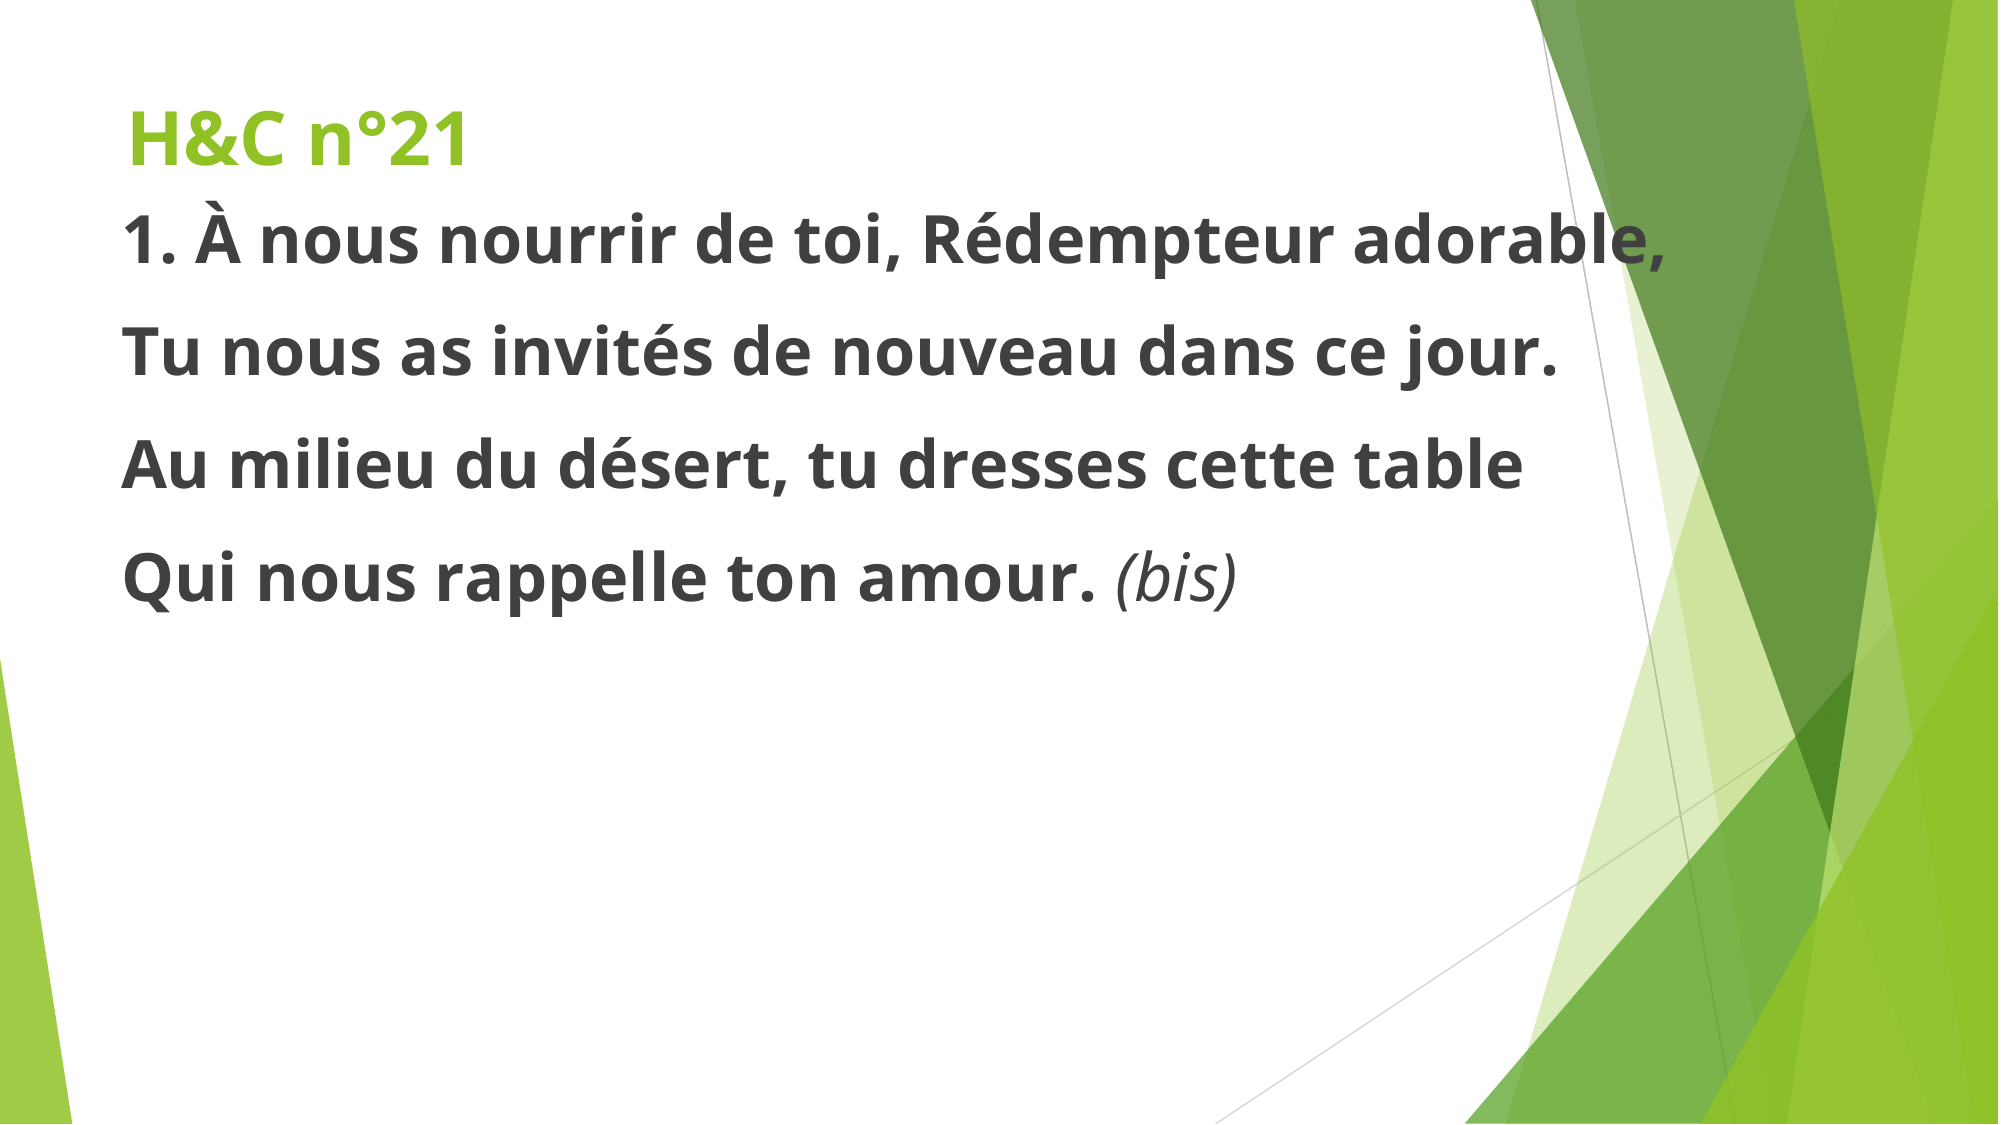

H&C n°21
1. À nous nourrir de toi, Rédempteur adorable,
Tu nous as invités de nouveau dans ce jour.
Au milieu du désert, tu dresses cette table
Qui nous rappelle ton amour. (bis)